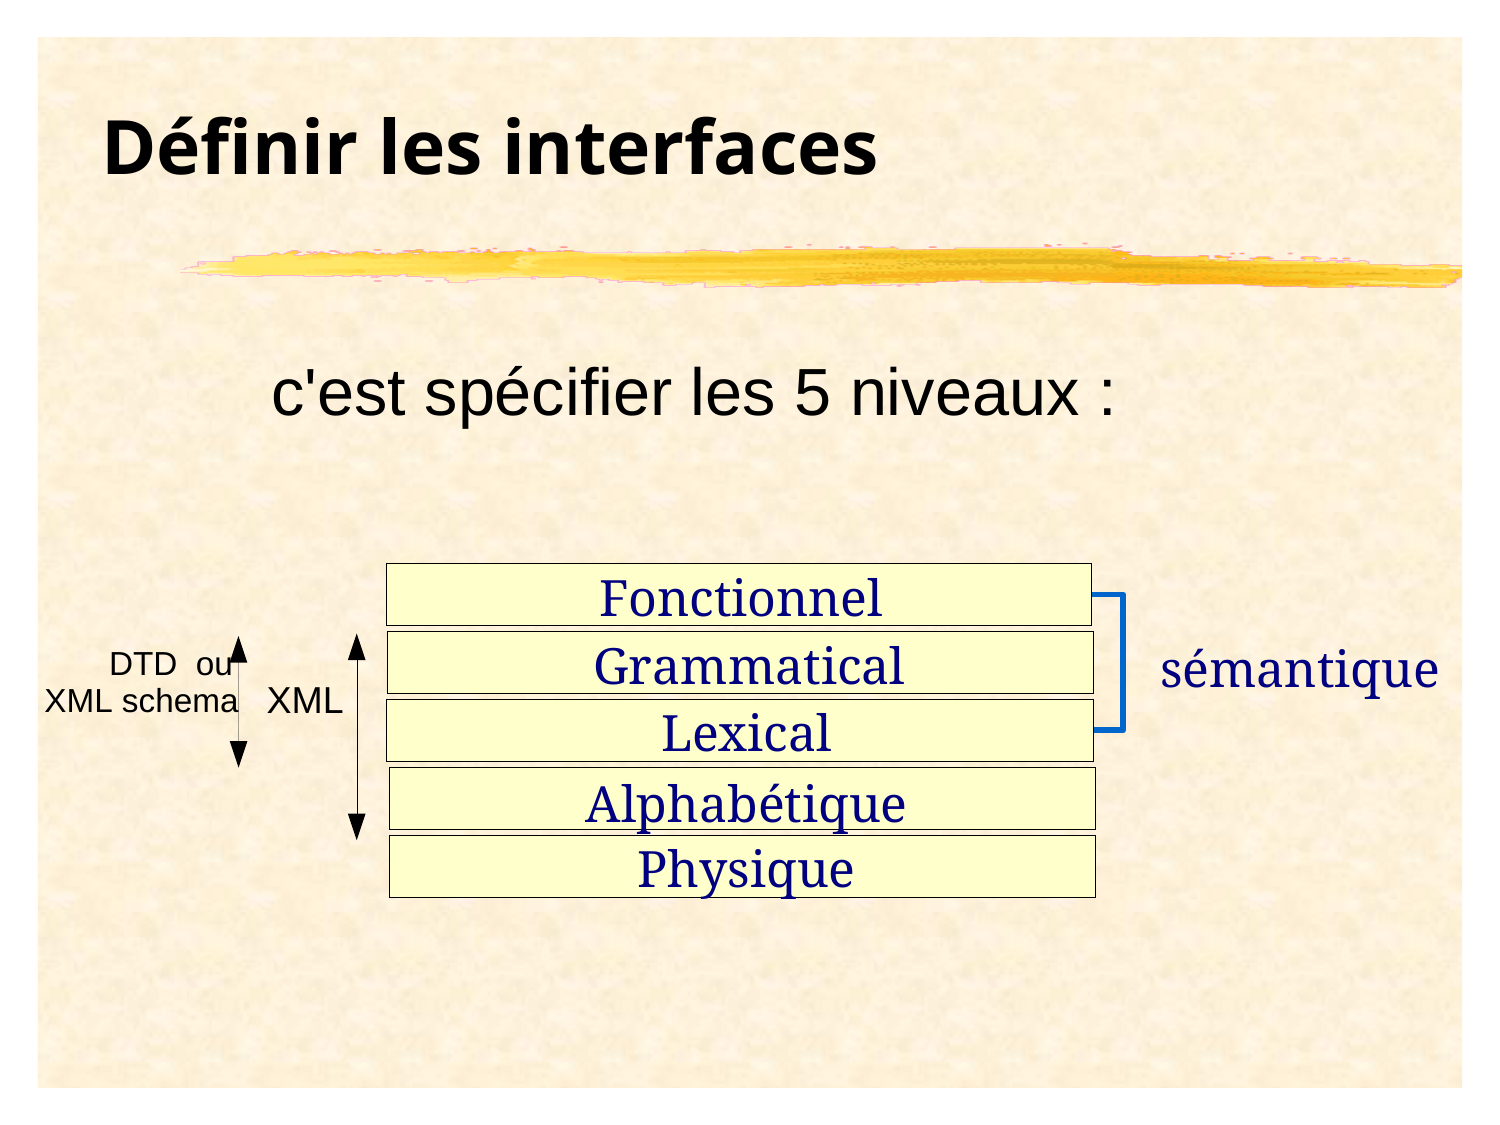

# Définir les interfaces
 c'est spécifier les 5 niveaux :
Fonctionnel
Grammatical
sémantique
 DTD ou
XML schema
XML
Lexical
Alphabétique
Physique